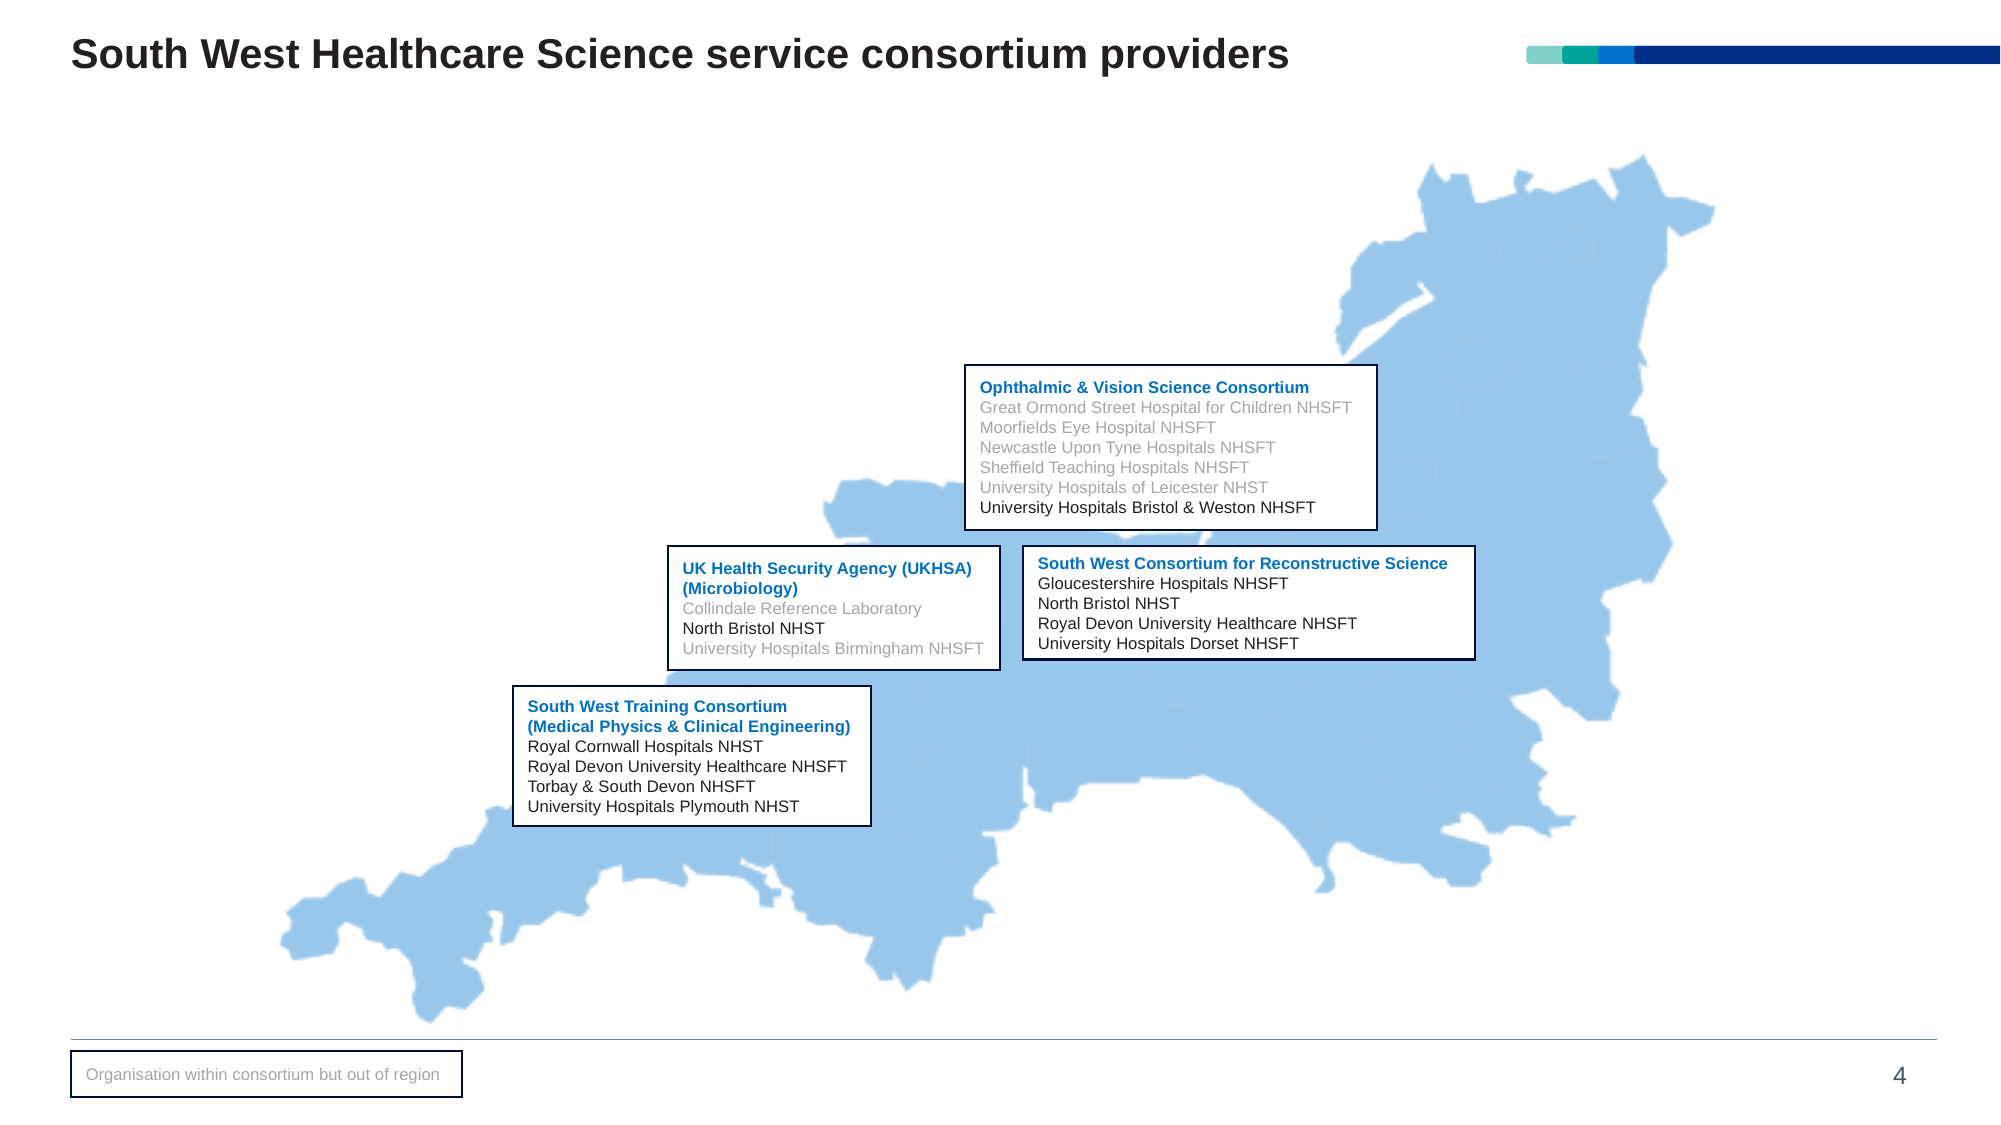

# South West Healthcare Science service consortium providers
Ophthalmic & Vision Science Consortium
Great Ormond Street Hospital for Children NHSFT
Moorfields Eye Hospital NHSFT
Newcastle Upon Tyne Hospitals NHSFT
Sheffield Teaching Hospitals NHSFT
University Hospitals of Leicester NHST
University Hospitals Bristol & Weston NHSFT
UK Health Security Agency (UKHSA)
(Microbiology)
Collindale Reference Laboratory
North Bristol NHST
University Hospitals Birmingham NHSFT
South West Consortium for Reconstructive Science
Gloucestershire Hospitals NHSFT
North Bristol NHST
Royal Devon University Healthcare NHSFT
University Hospitals Dorset NHSFT
South West Training Consortium
(Medical Physics & Clinical Engineering)
Royal Cornwall Hospitals NHST
Royal Devon University Healthcare NHSFT
Torbay & South Devon NHSFT
University Hospitals Plymouth NHST
Organisation within consortium but out of region